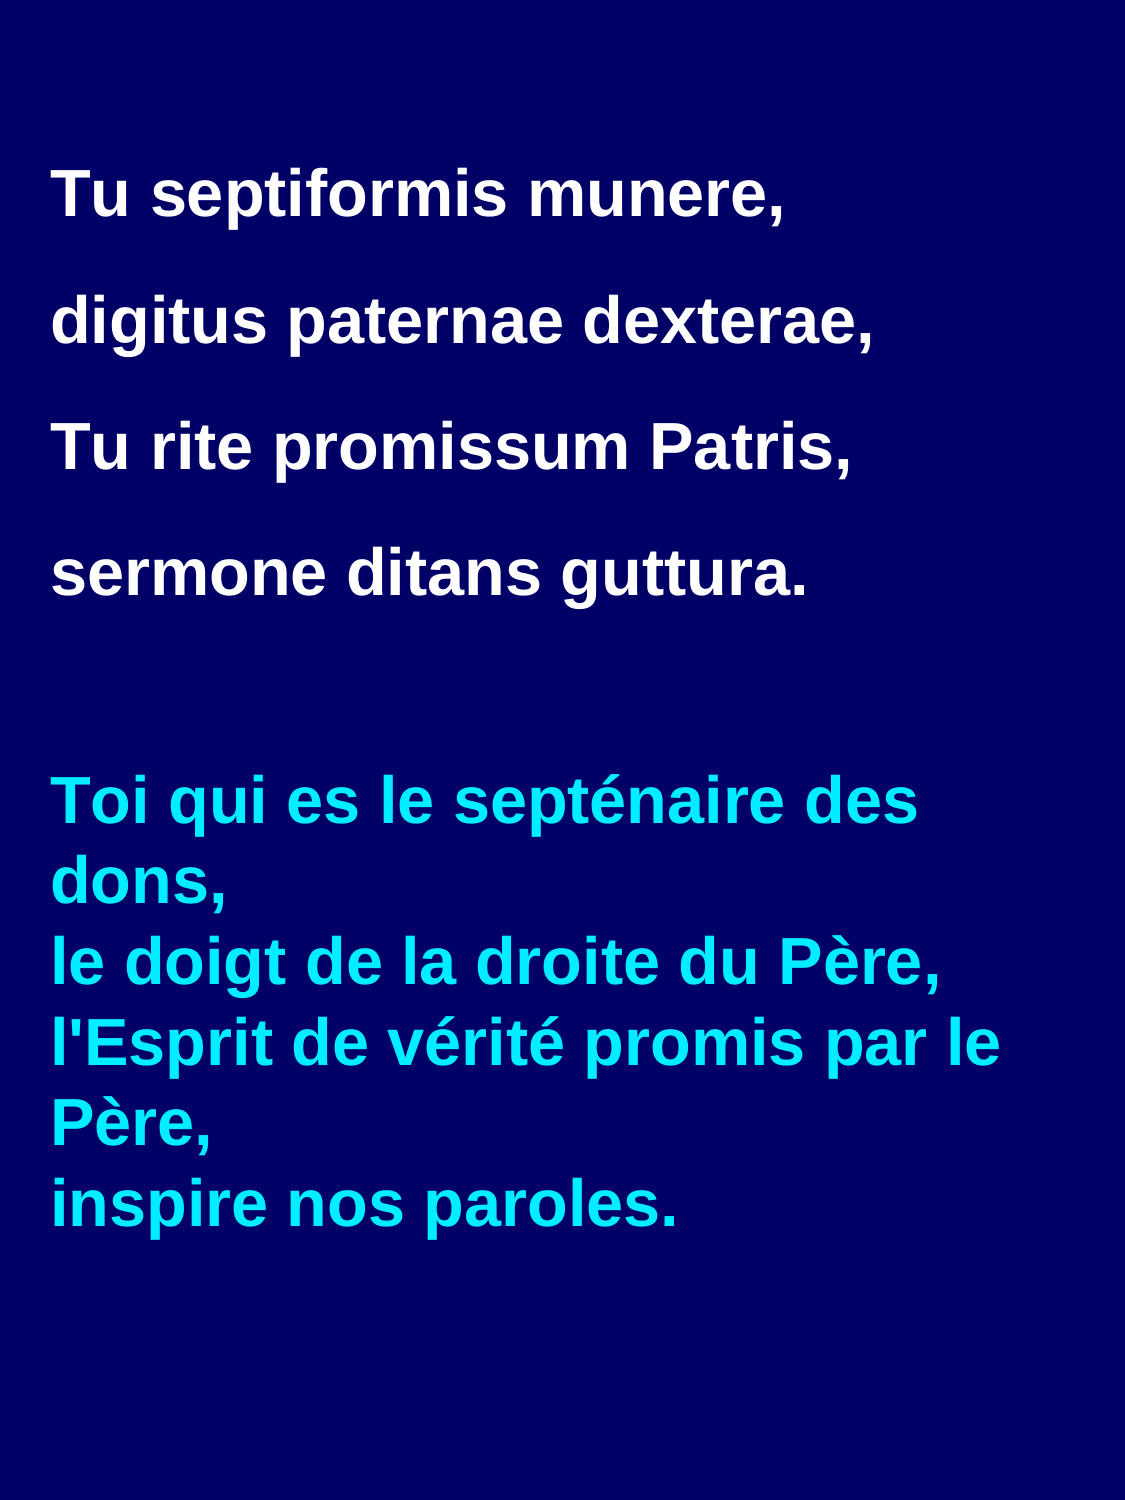

Tu septiformis munere,
digitus paternae dexterae,
Tu rite promissum Patris,
sermone ditans guttura.
Toi qui es le septénaire des dons,
le doigt de la droite du Père,
l'Esprit de vérité promis par le Père,
inspire nos paroles.